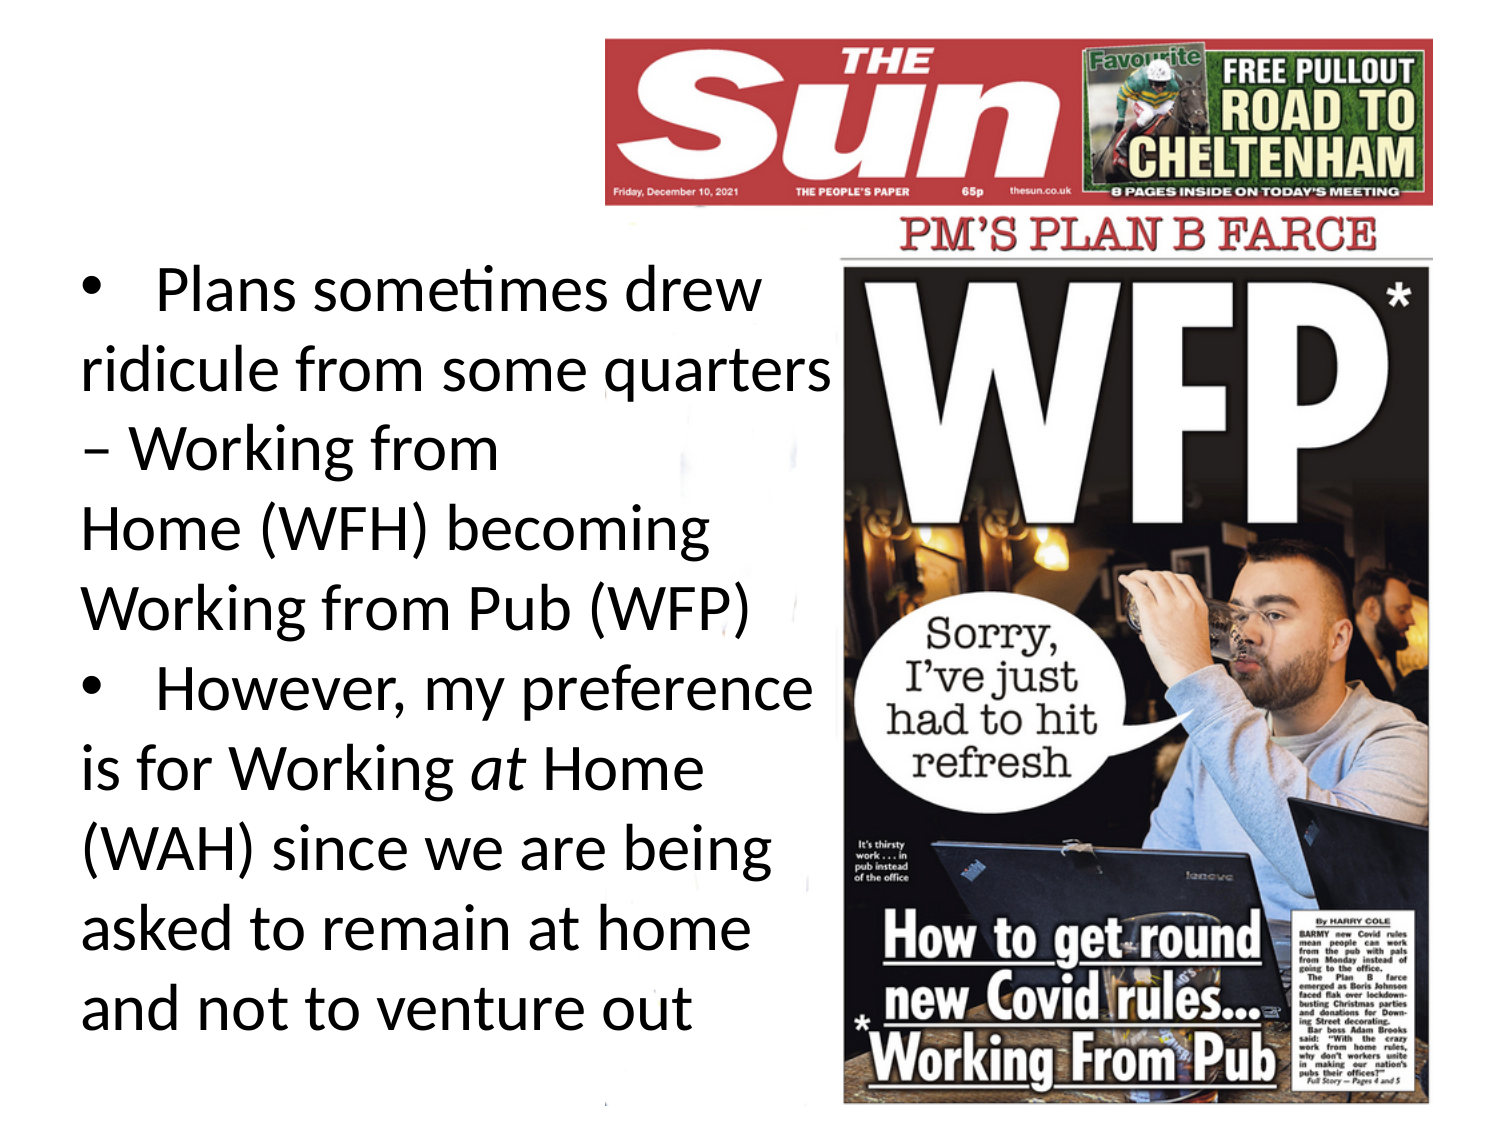

Plans sometimes drew
ridicule from some quarters
– Working from
Home (WFH) becoming
Working from Pub (WFP)
However, my preference
is for Working at Home
(WAH) since we are being
asked to remain at home
and not to venture out